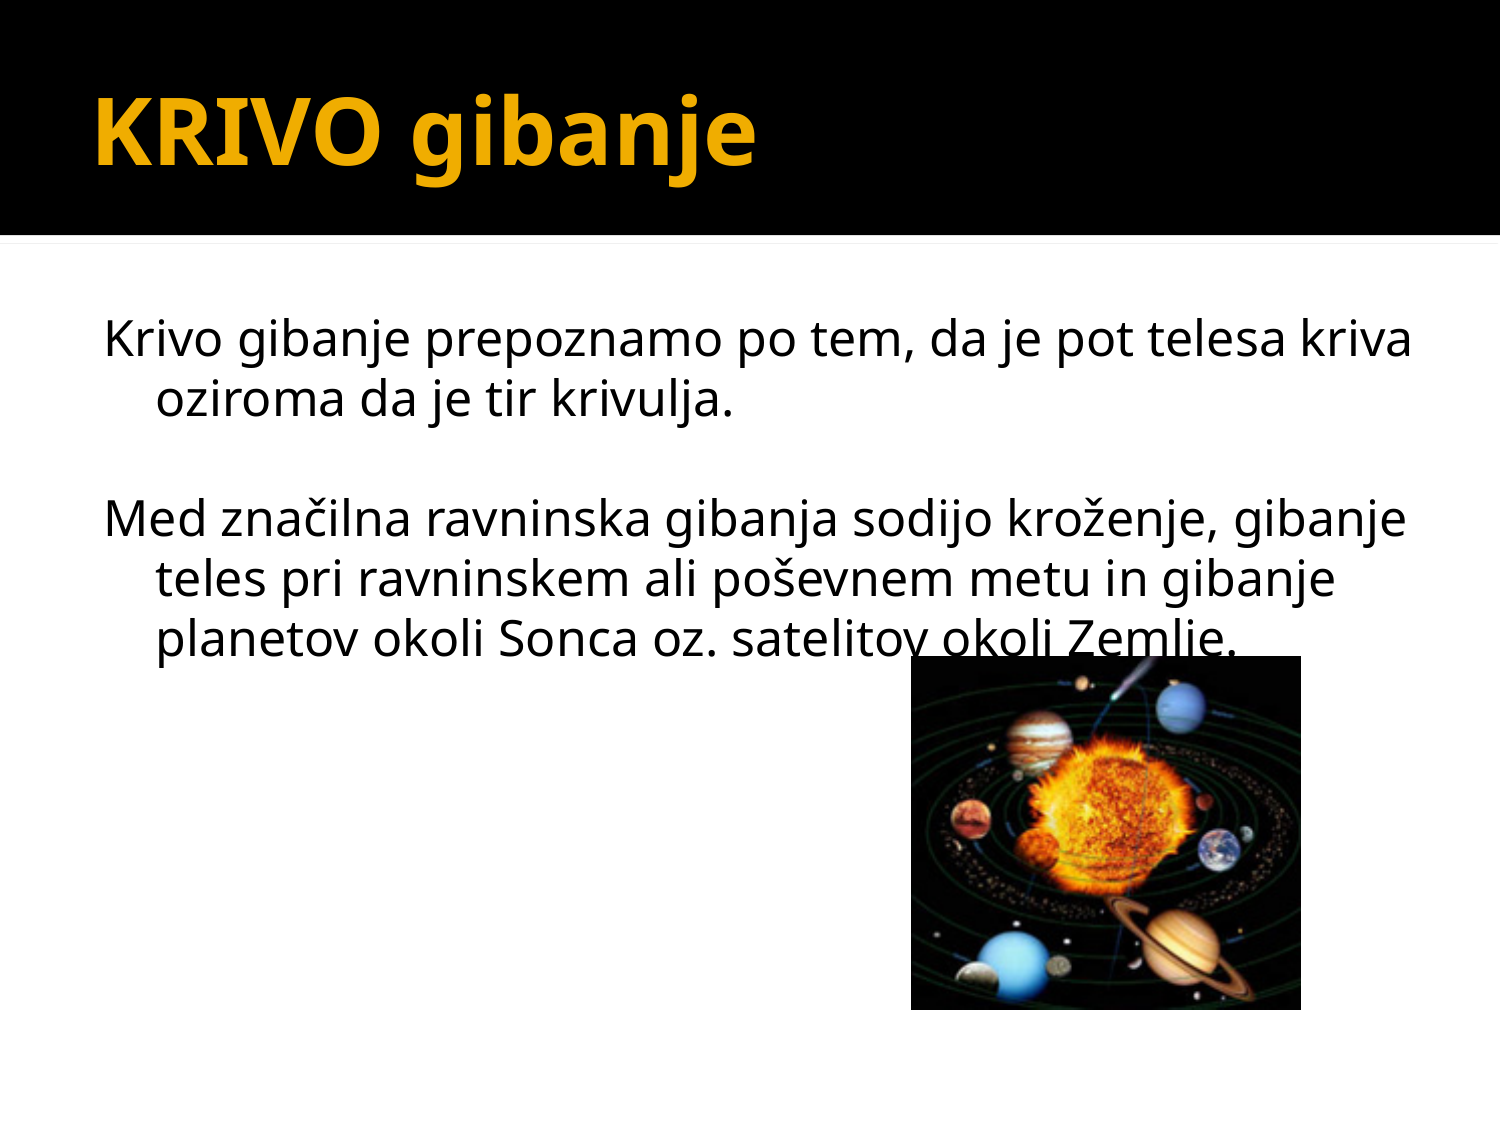

# KRIVO gibanje
Krivo gibanje prepoznamo po tem, da je pot telesa kriva oziroma da je tir krivulja.
Med značilna ravninska gibanja sodijo kroženje, gibanje teles pri ravninskem ali poševnem metu in gibanje planetov okoli Sonca oz. satelitov okoli Zemlje.